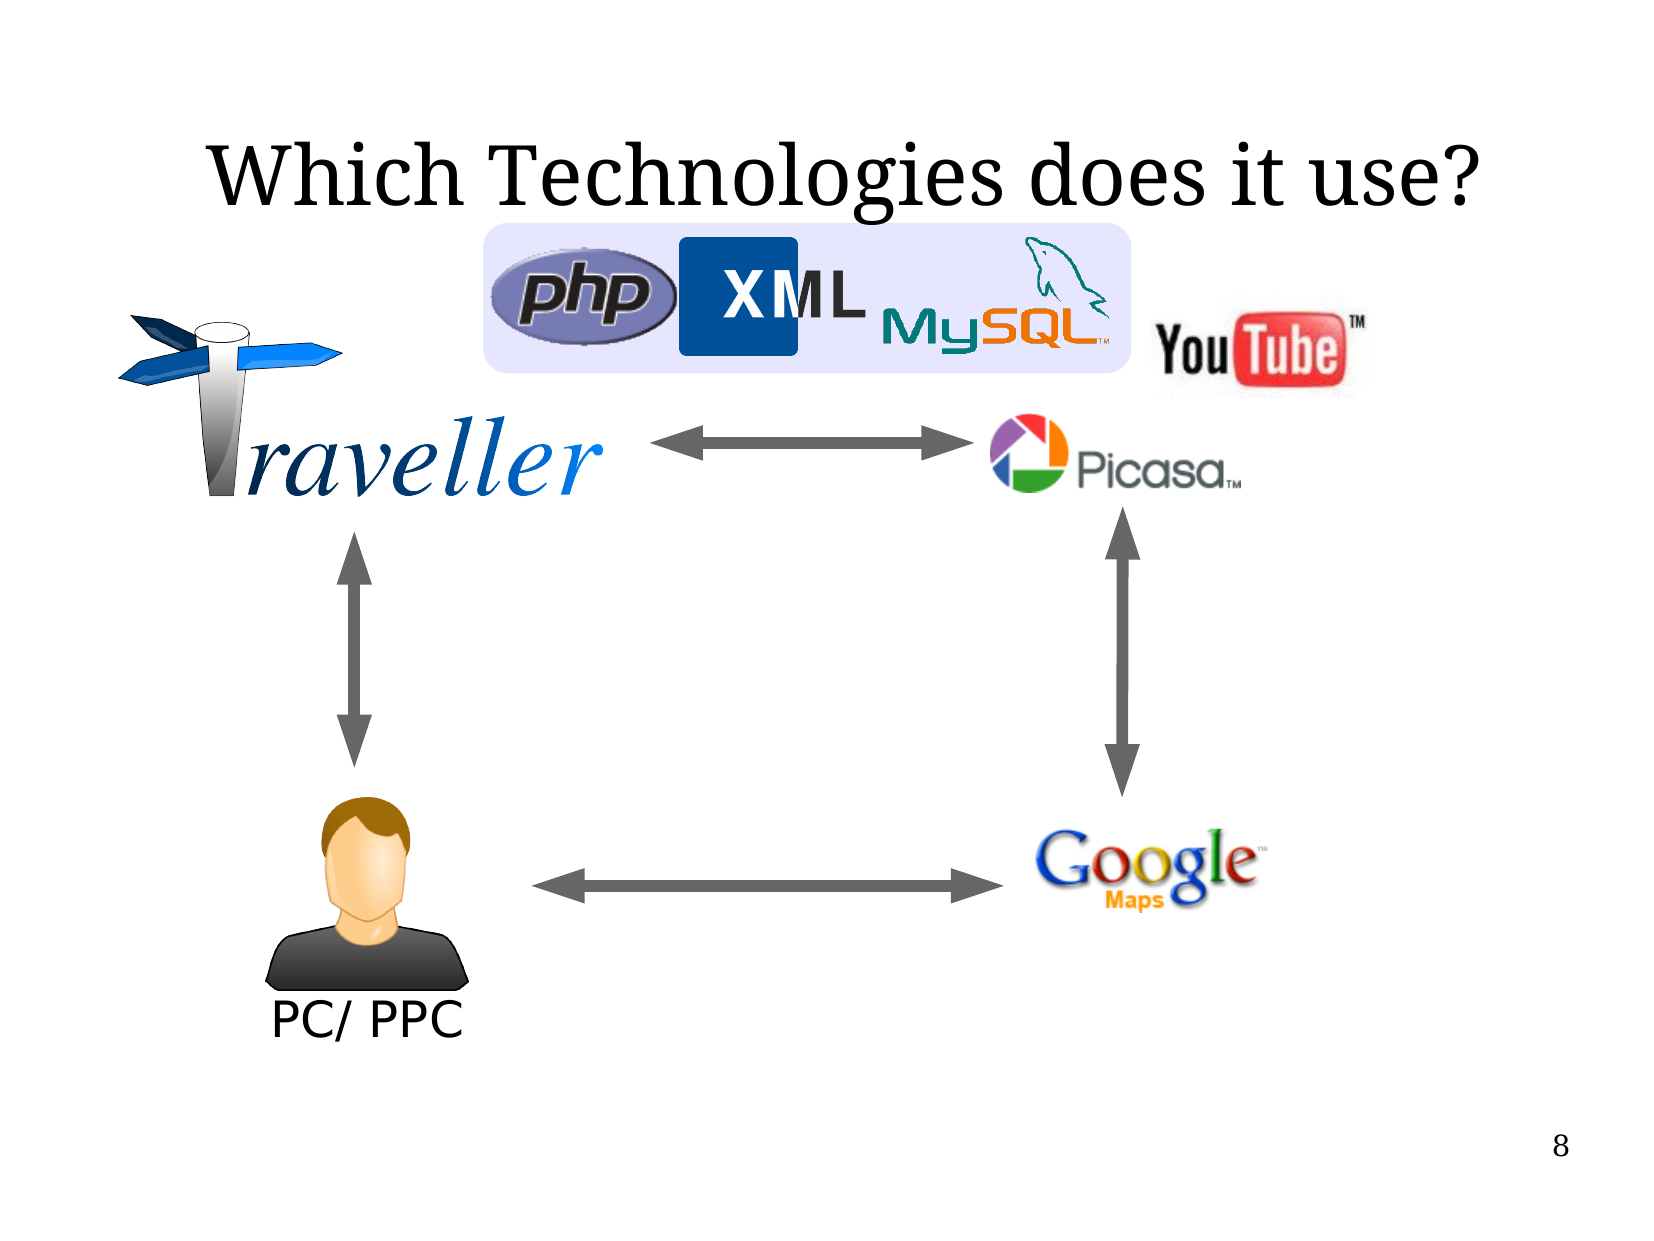

# Which Technologies does it use?
PC/ PPC
8